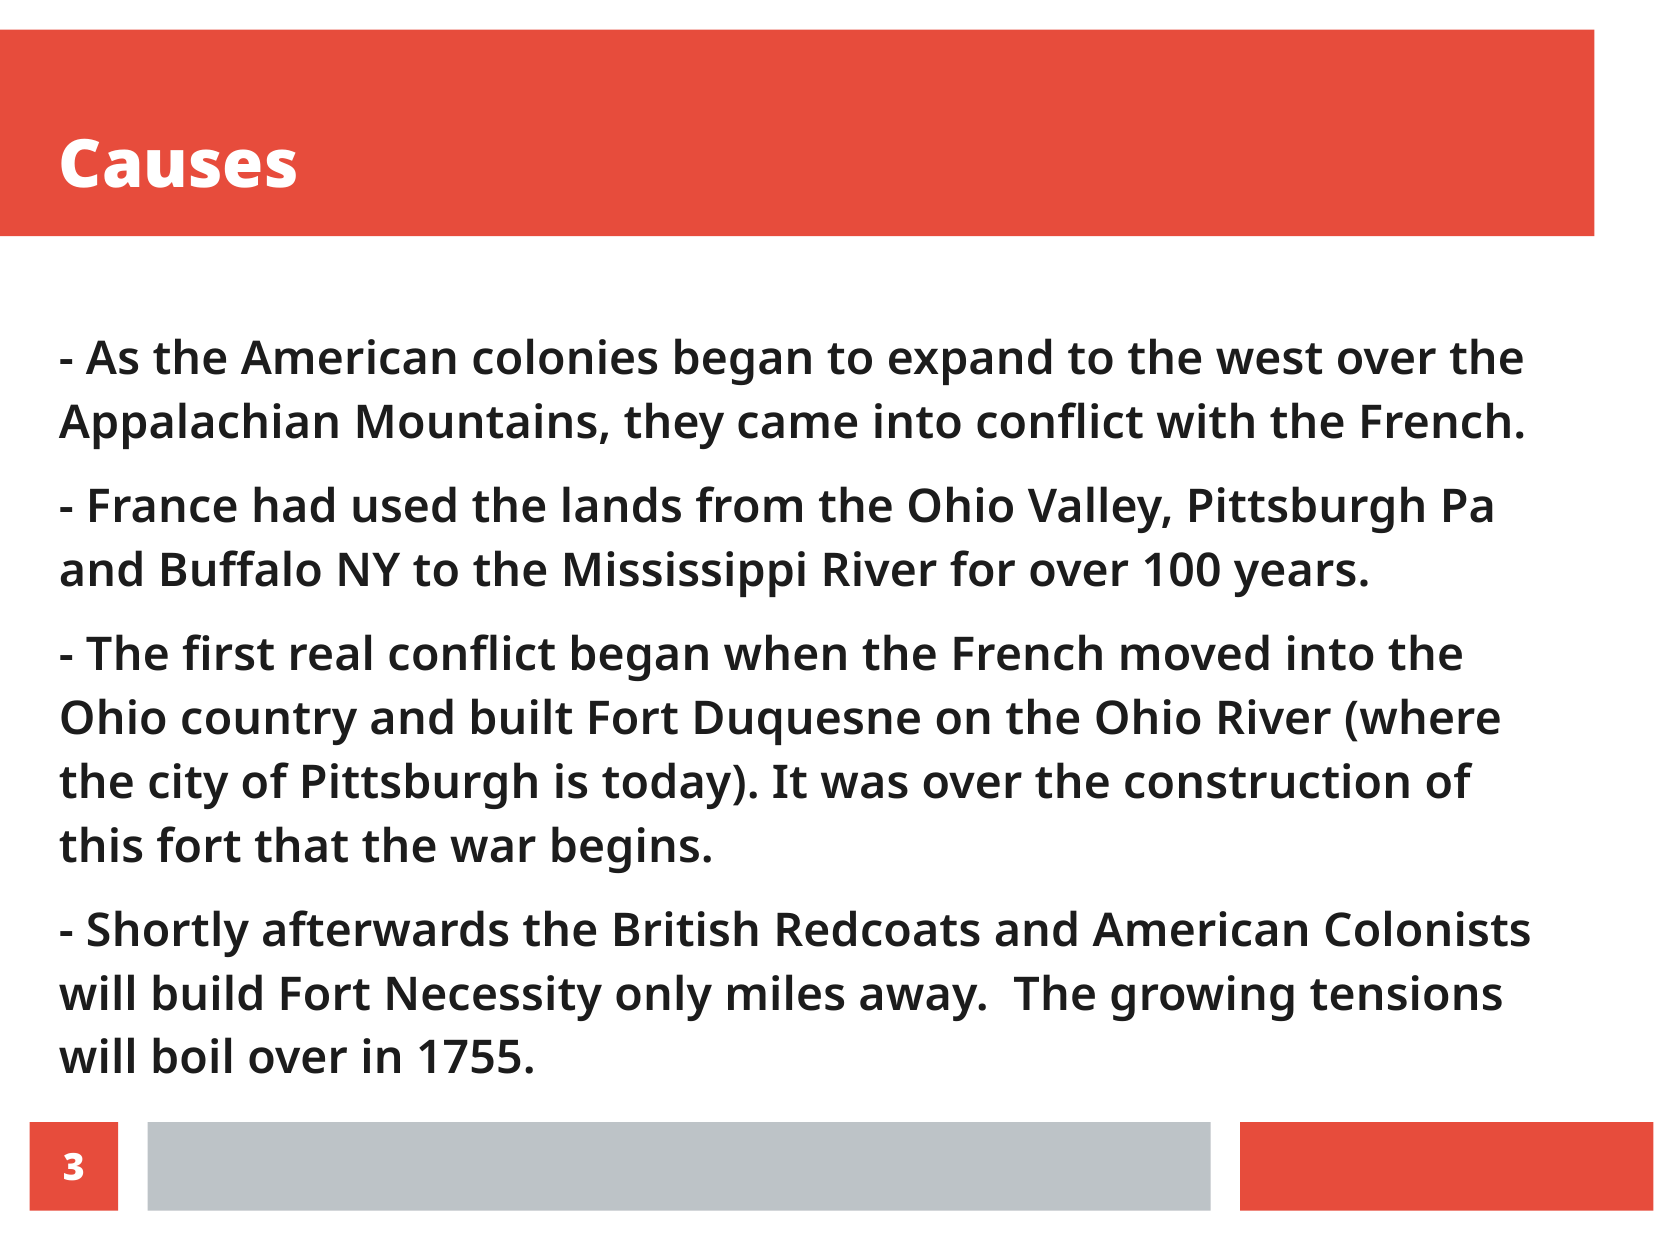

# Causes
- As the American colonies began to expand to the west over the Appalachian Mountains, they came into conflict with the French.
- France had used the lands from the Ohio Valley, Pittsburgh Pa and Buffalo NY to the Mississippi River for over 100 years.
- The first real conflict began when the French moved into the Ohio country and built Fort Duquesne on the Ohio River (where the city of Pittsburgh is today). It was over the construction of this fort that the war begins.
- Shortly afterwards the British Redcoats and American Colonists will build Fort Necessity only miles away. The growing tensions will boil over in 1755.
3